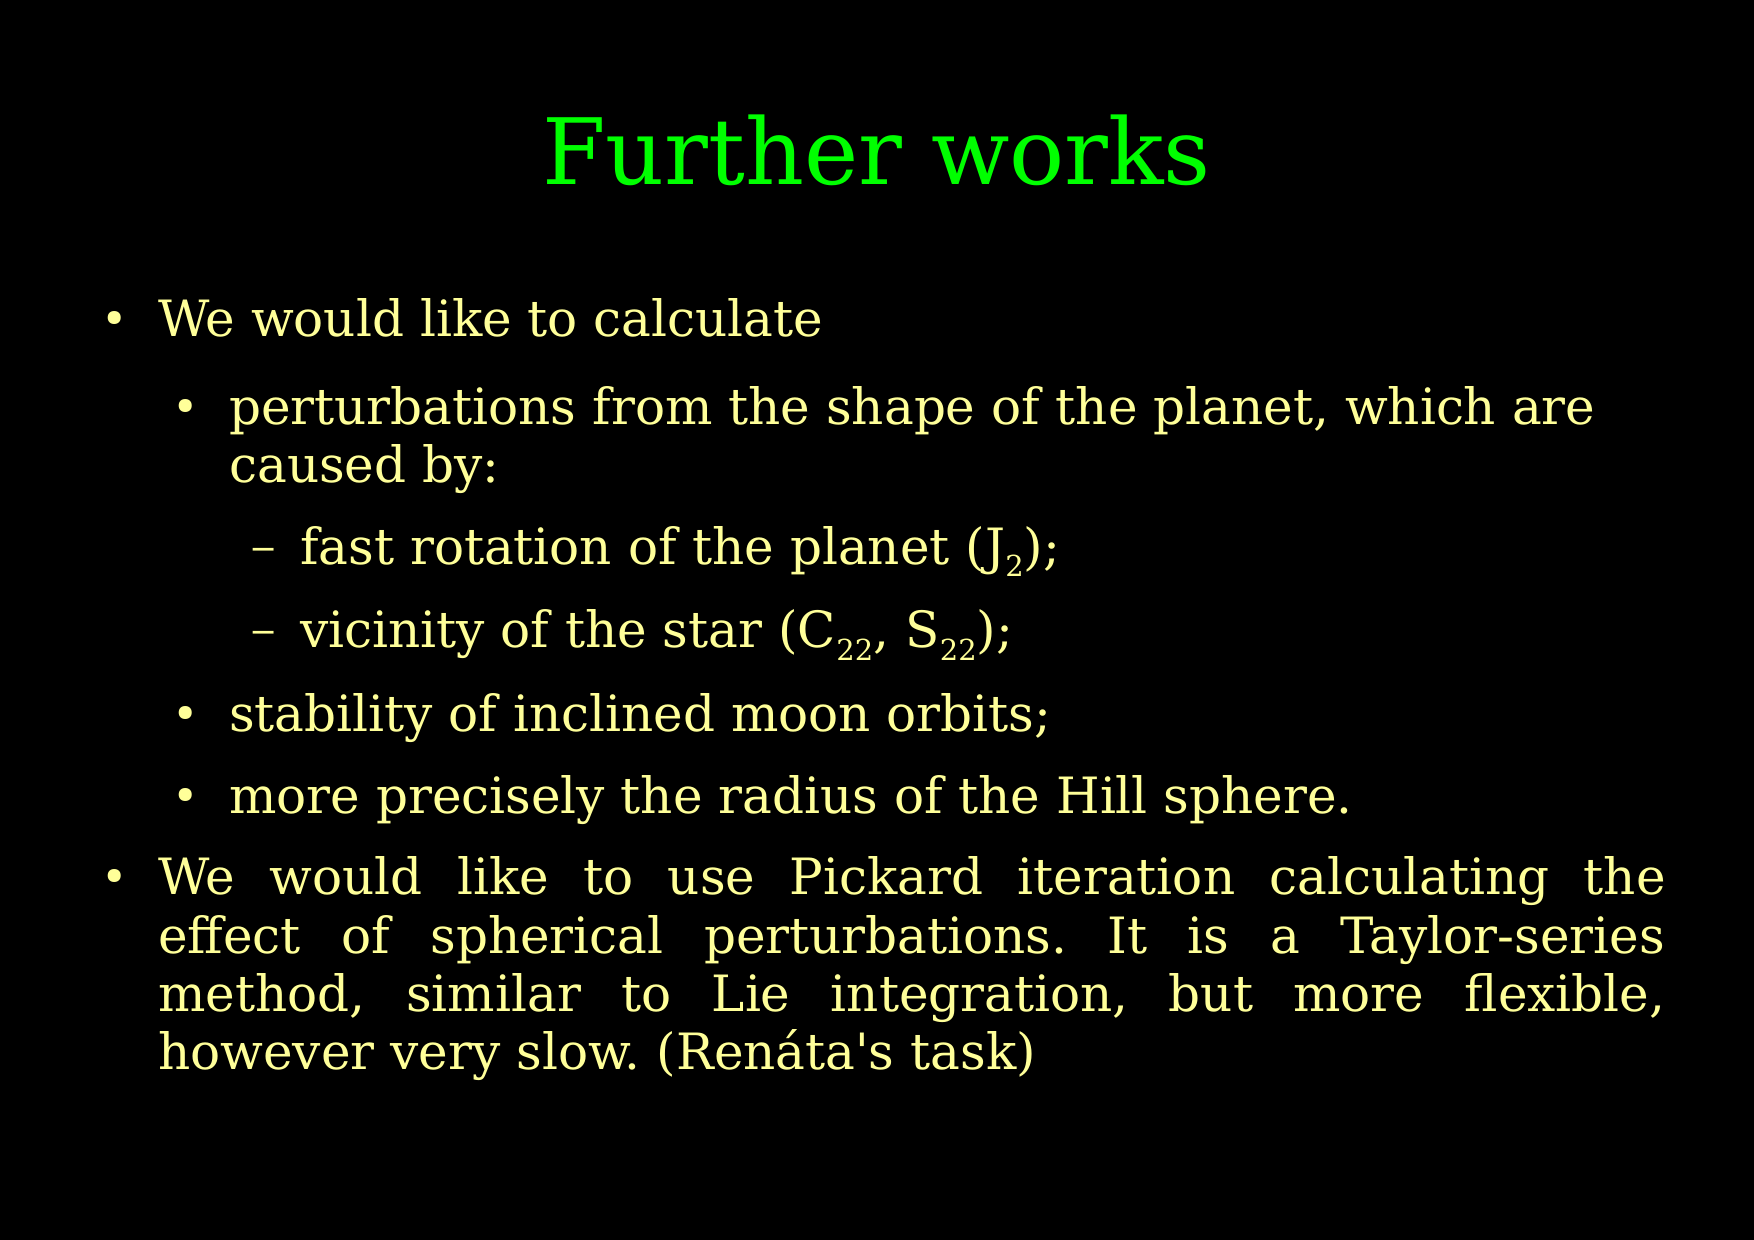

# Further works
We would like to calculate
perturbations from the shape of the planet, which are caused by:
fast rotation of the planet (J2);
vicinity of the star (C22, S22);
stability of inclined moon orbits;
more precisely the radius of the Hill sphere.
We would like to use Pickard iteration calculating the effect of spherical perturbations. It is a Taylor-series method, similar to Lie integration, but more flexible, however very slow. (Renáta's task)